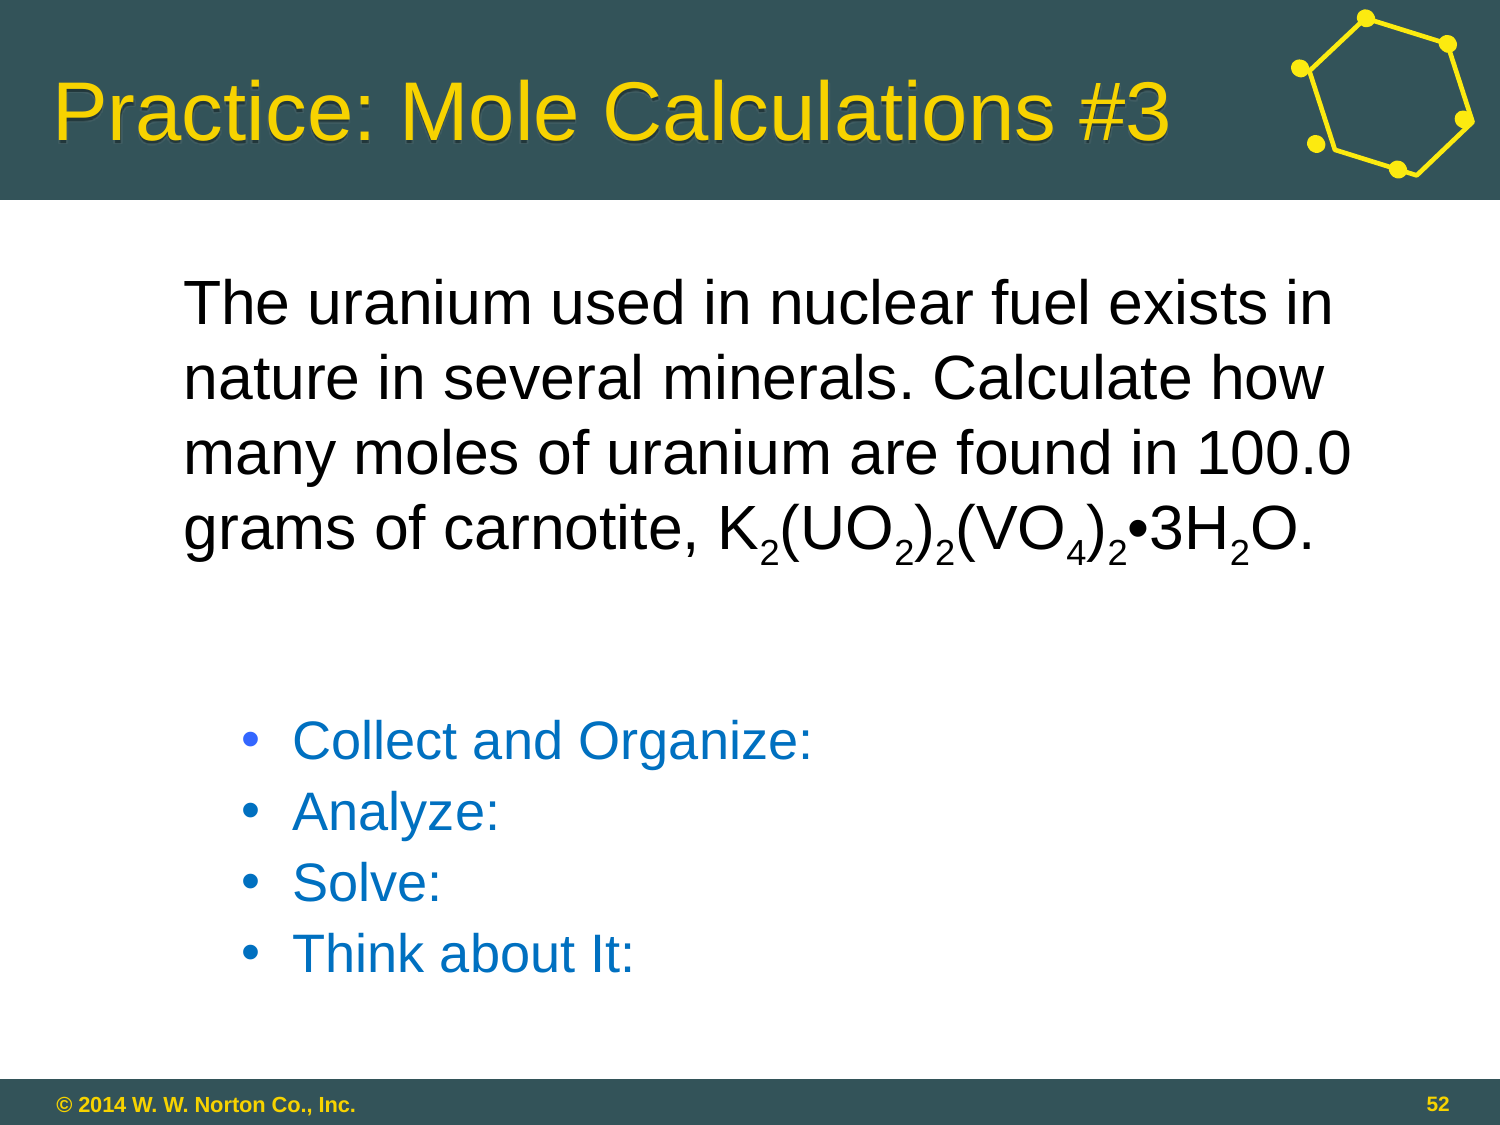

Practice: Mole Calculations #3
# The uranium used in nuclear fuel exists in nature in several minerals. Calculate how many moles of uranium are found in 100.0 grams of carnotite, K2(UO2)2(VO4)2•3H2O.
 Collect and Organize:
 Analyze:
 Solve:
 Think about It: